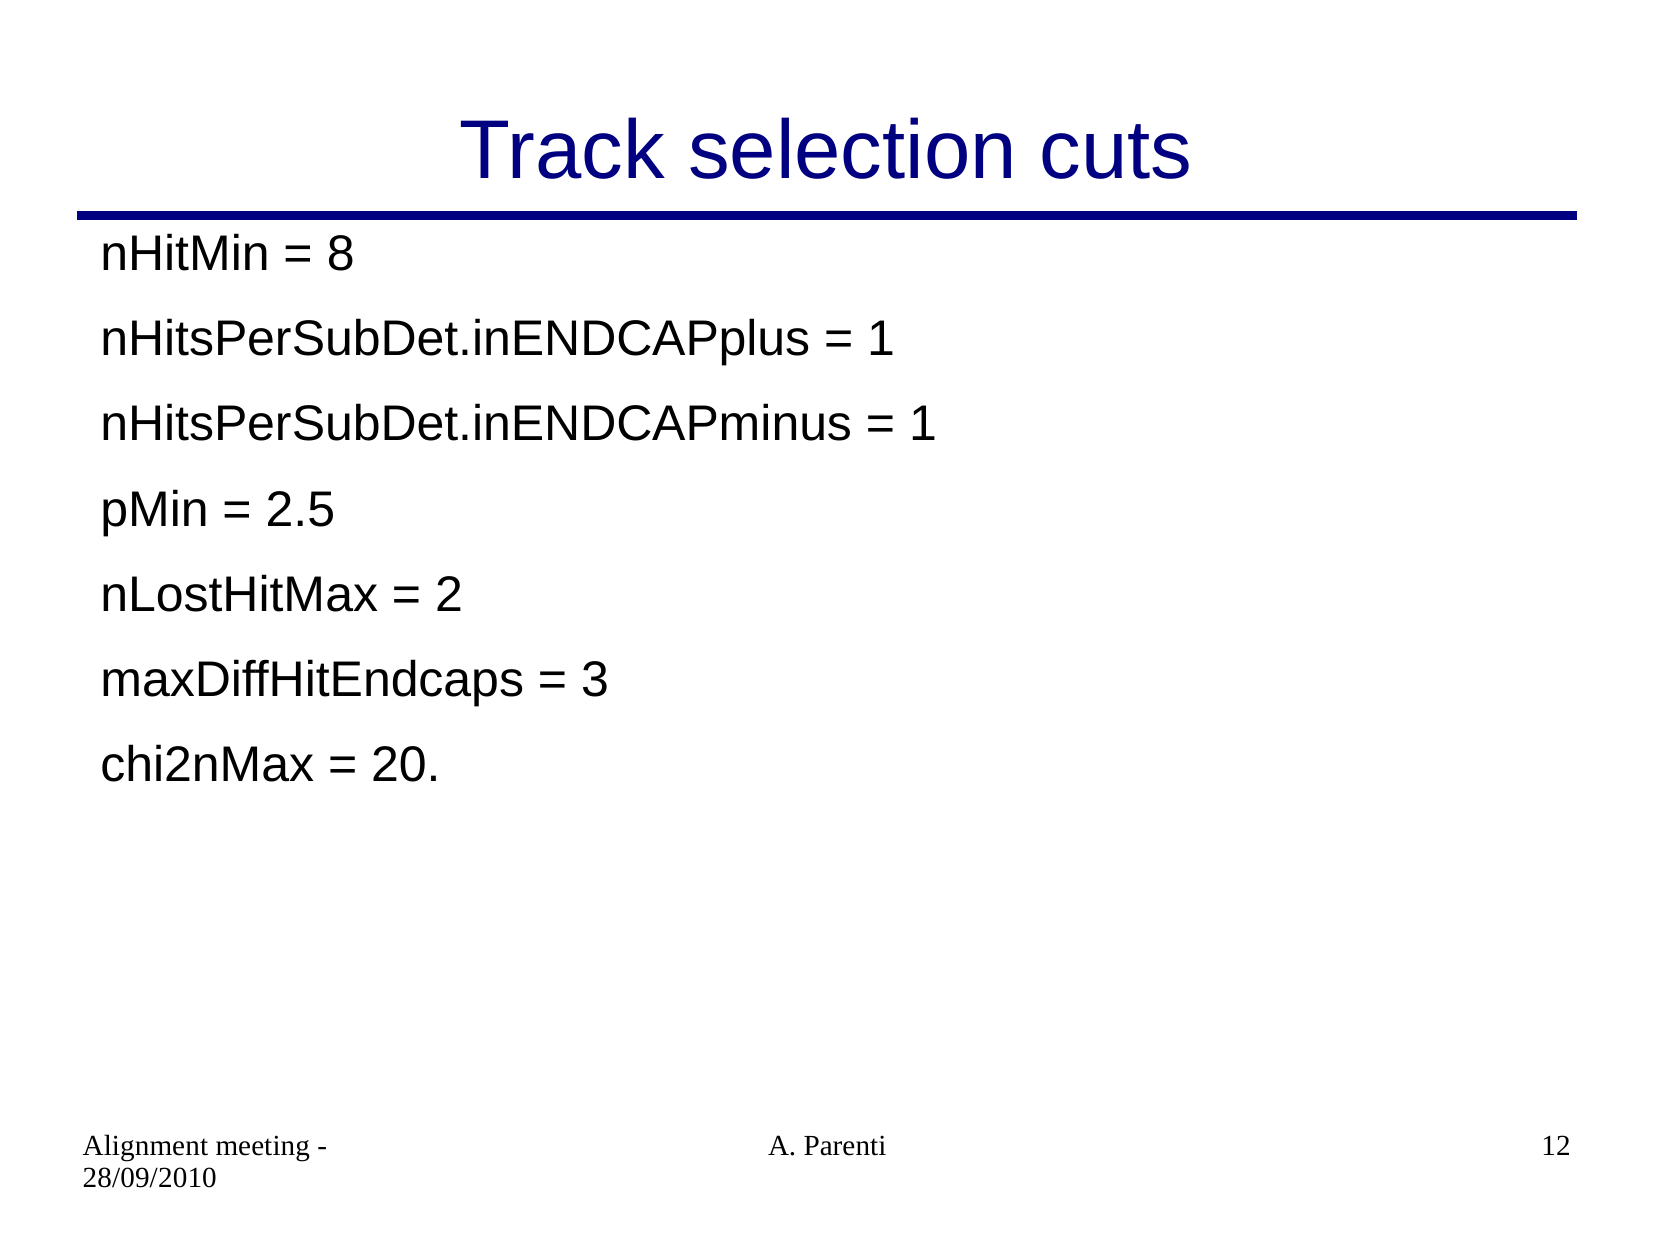

# Track selection cuts
nHitMin = 8
nHitsPerSubDet.inENDCAPplus = 1
nHitsPerSubDet.inENDCAPminus = 1
pMin = 2.5
nLostHitMax = 2
maxDiffHitEndcaps = 3
chi2nMax = 20.
12